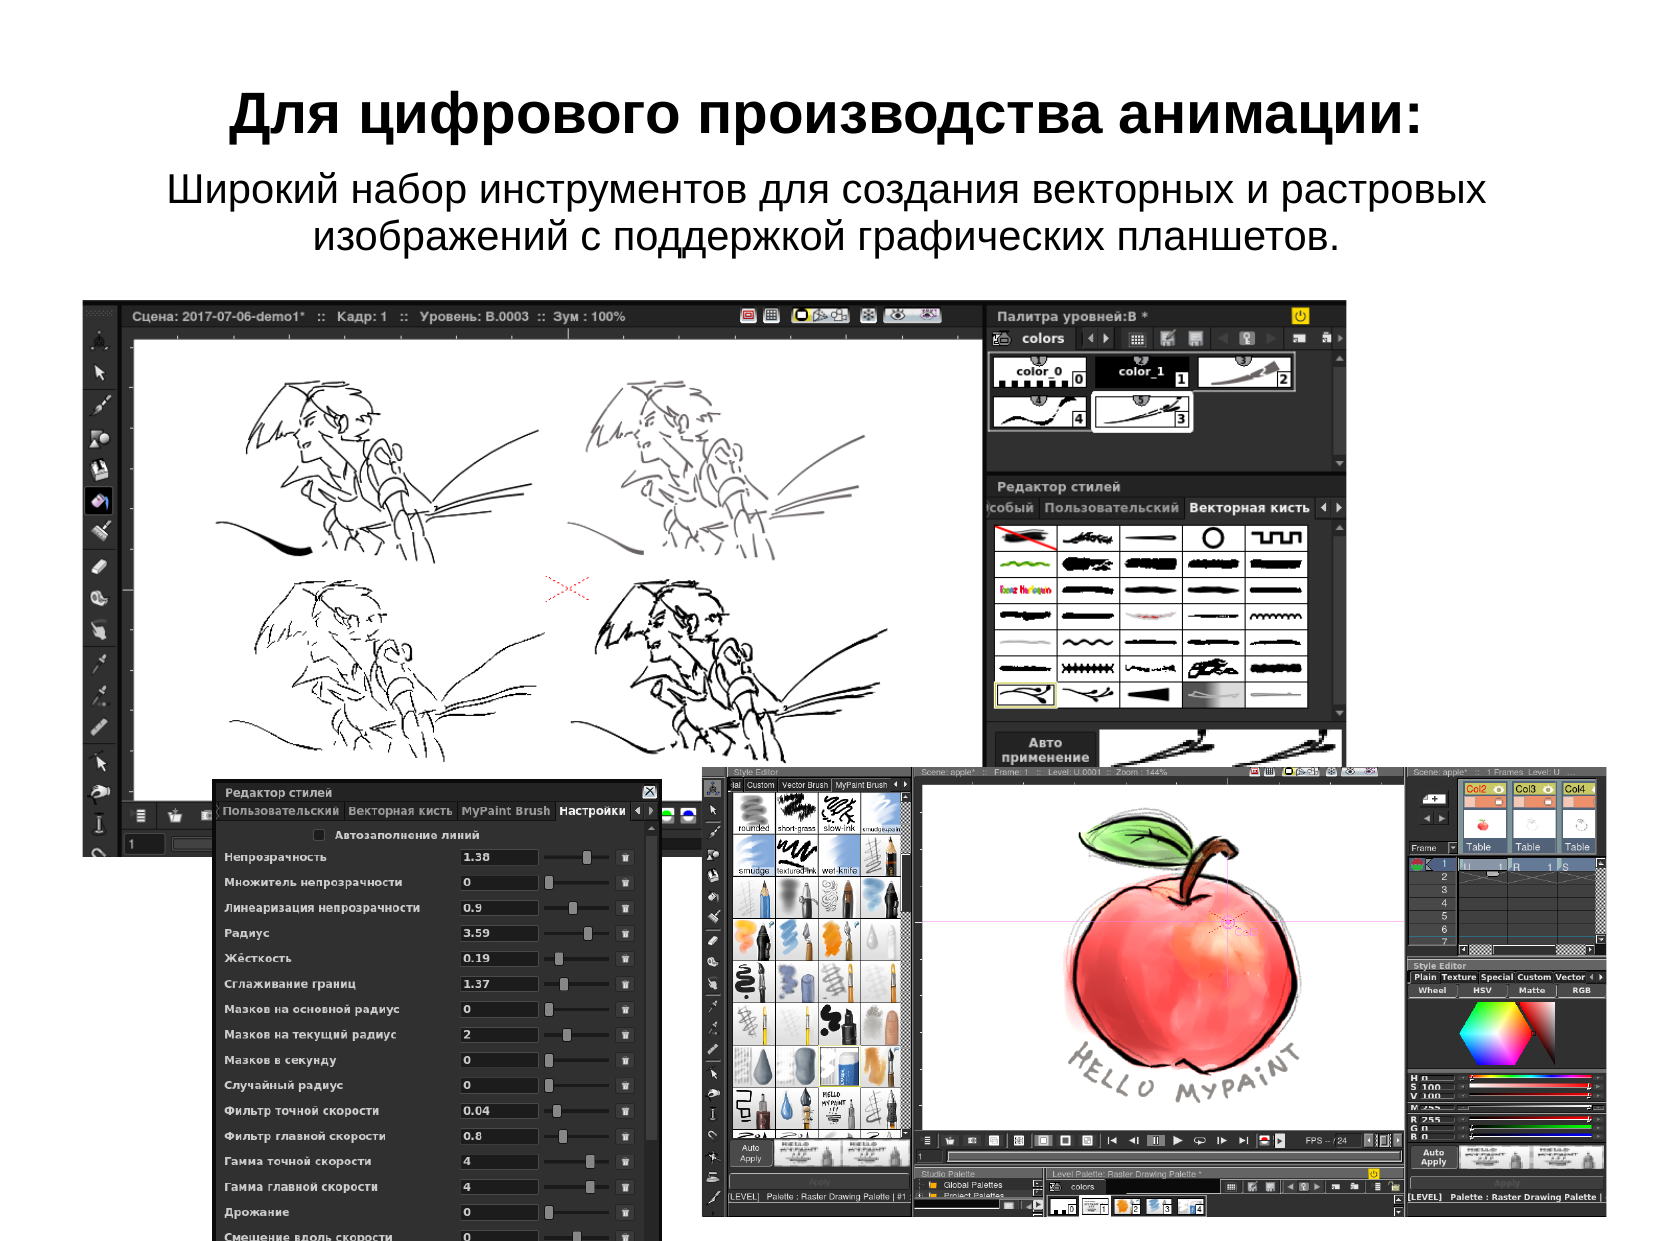

# Для цифрового производства анимации:
Широкий набор инструментов для создания векторных и растровых изображений с поддержкой графических планшетов.